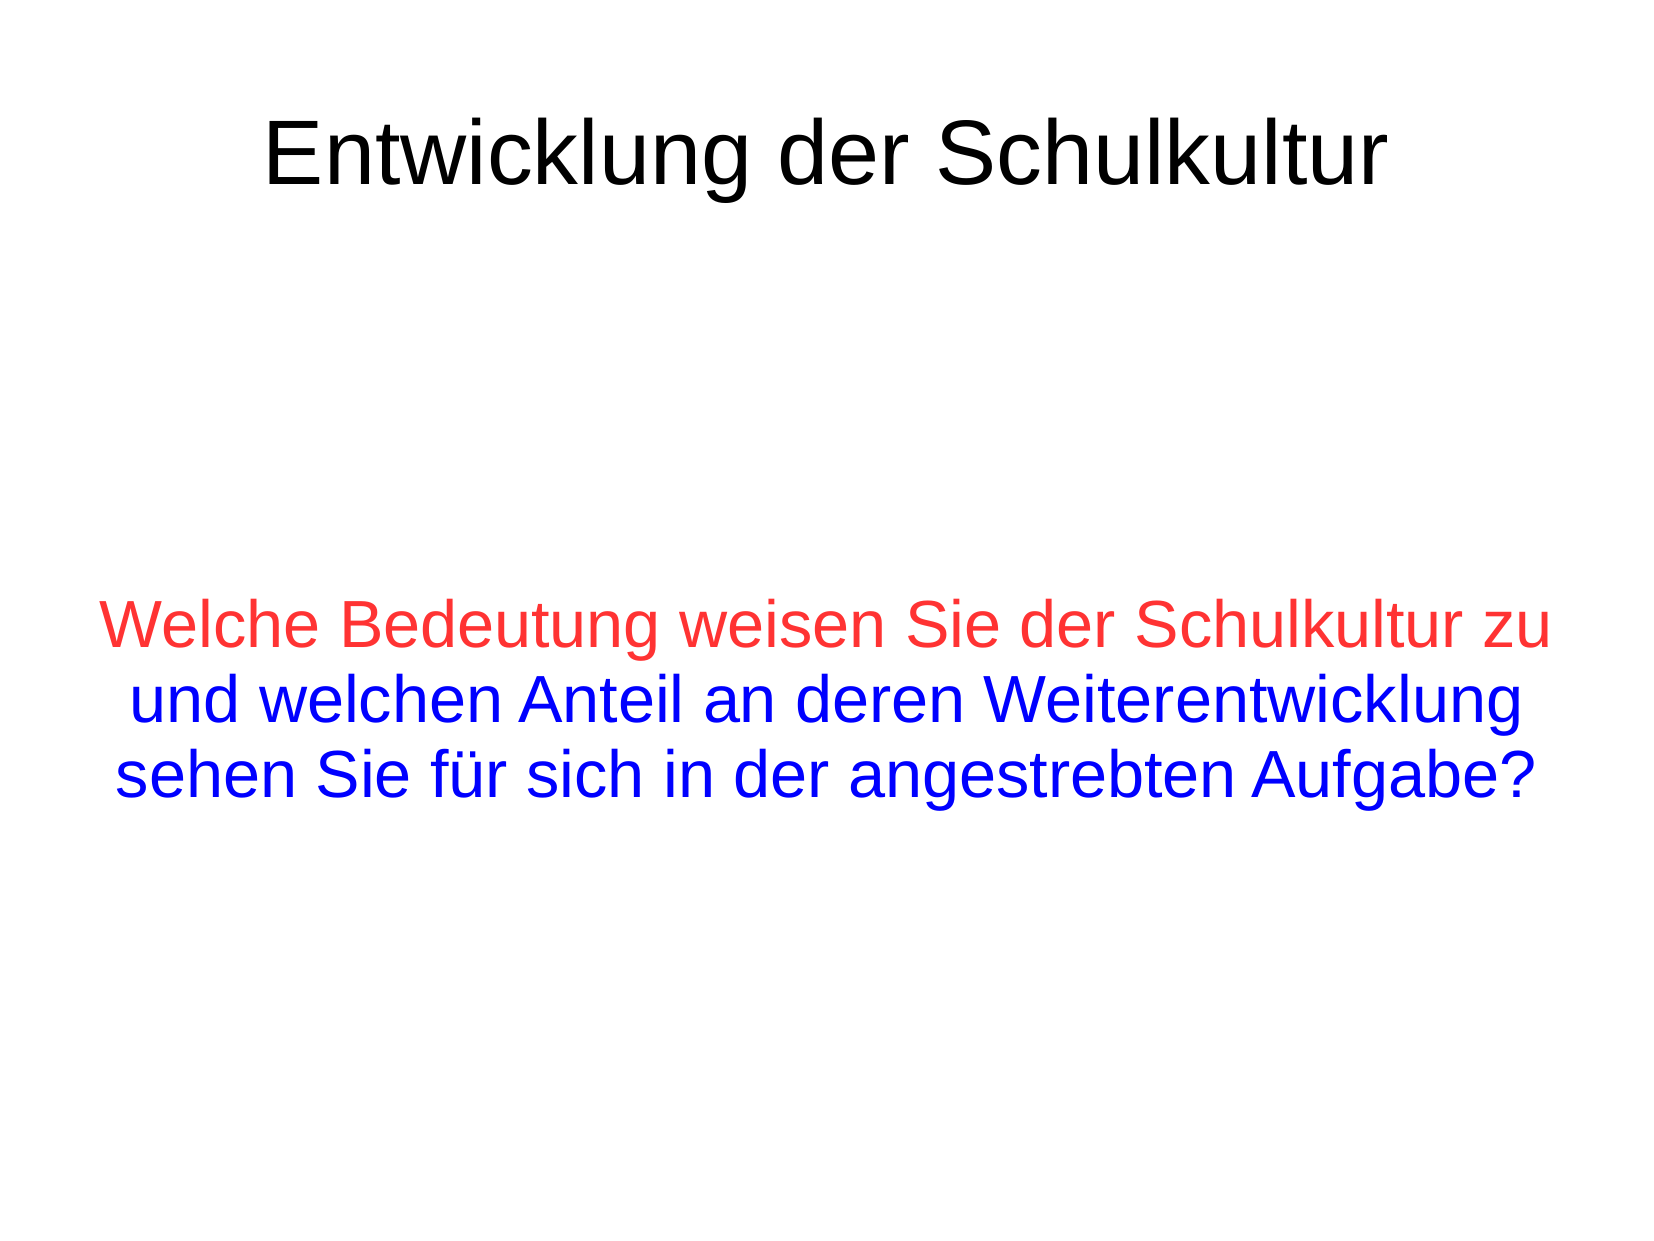

# Entwicklung der Schulkultur
Welche Bedeutung weisen Sie der Schulkultur zu und welchen Anteil an deren Weiterentwicklung sehen Sie für sich in der angestrebten Aufgabe?